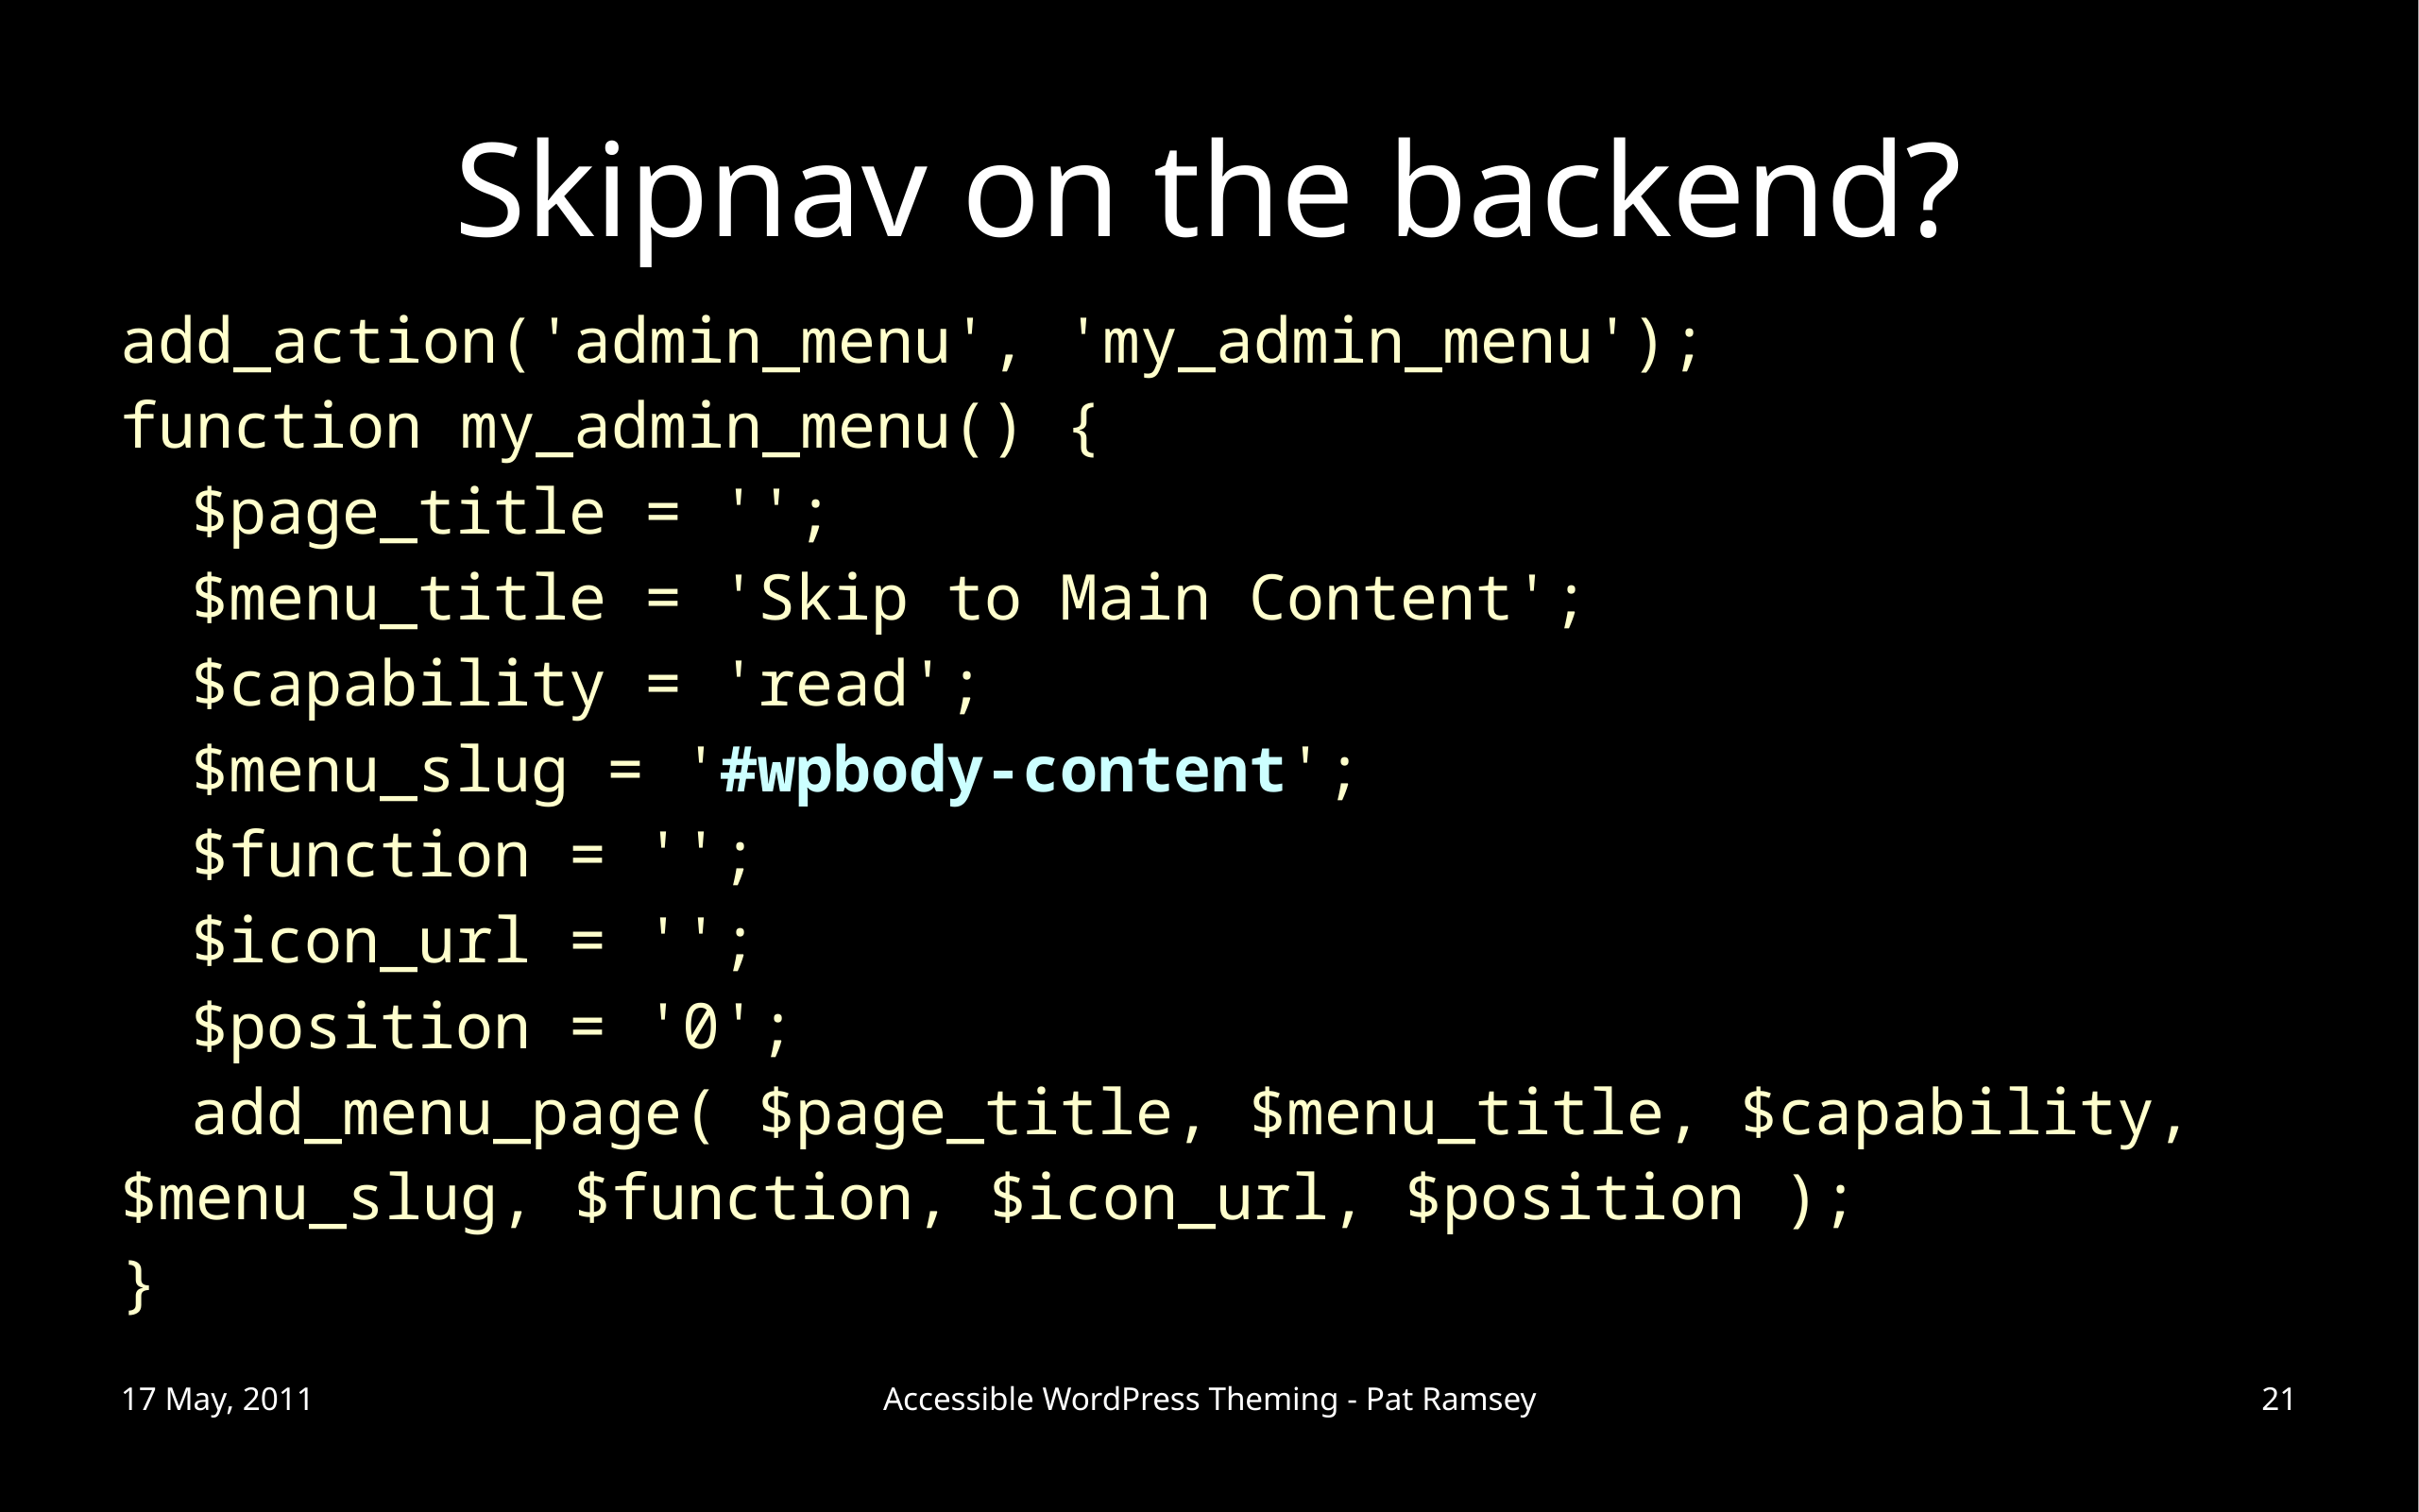

Skipnav on the backend?
# add_action('admin_menu', 'my_admin_menu');
function my_admin_menu() {
	$page_title = '';
	$menu_title = 'Skip to Main Content';
	$capability = 'read';
	$menu_slug = '#wpbody-content';
	$function = '';
	$icon_url = '';
	$position = '0';
	add_menu_page( $page_title, $menu_title, $capability, $menu_slug, $function, $icon_url, $position );
}
17 May, 2011
Accessible WordPress Theming - Pat Ramsey
21